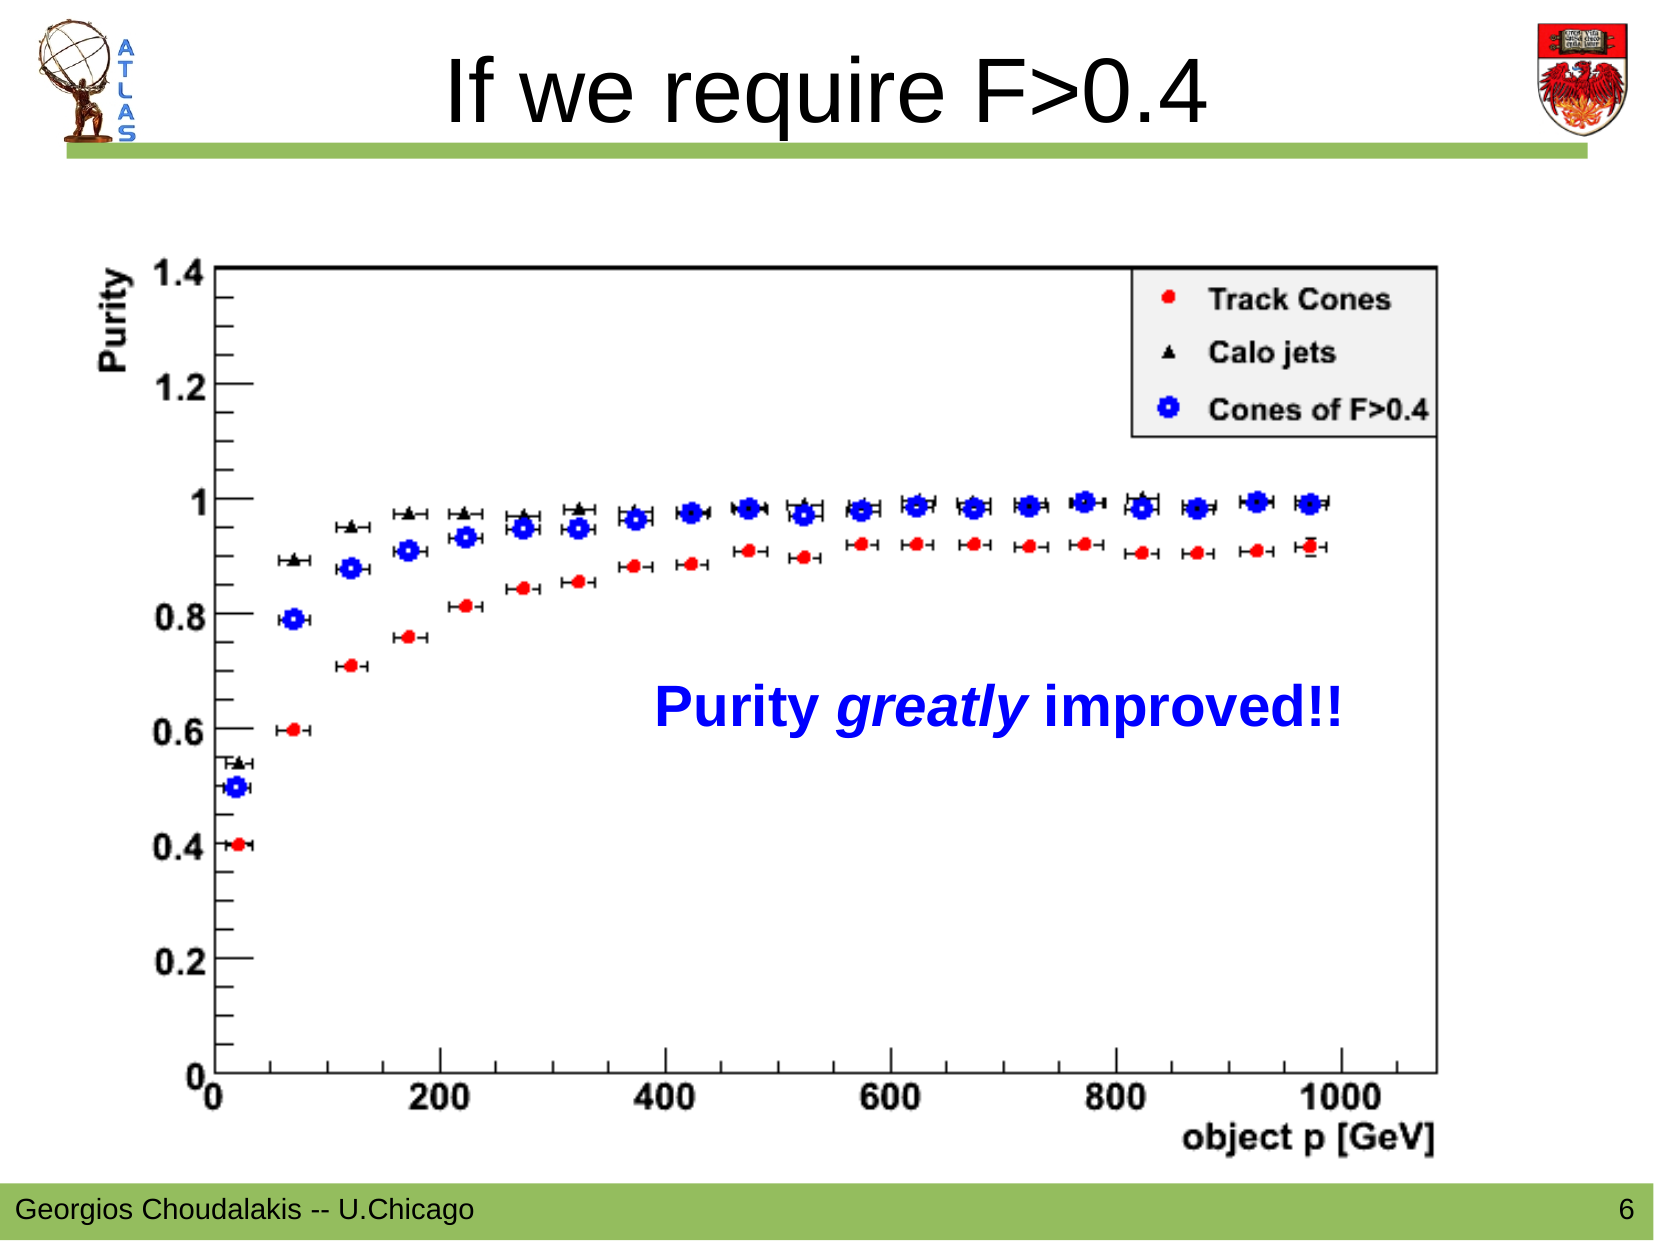

# If we require F>0.4
Purity greatly improved!!
6
Georgios Choudalakis -- U.Chicago